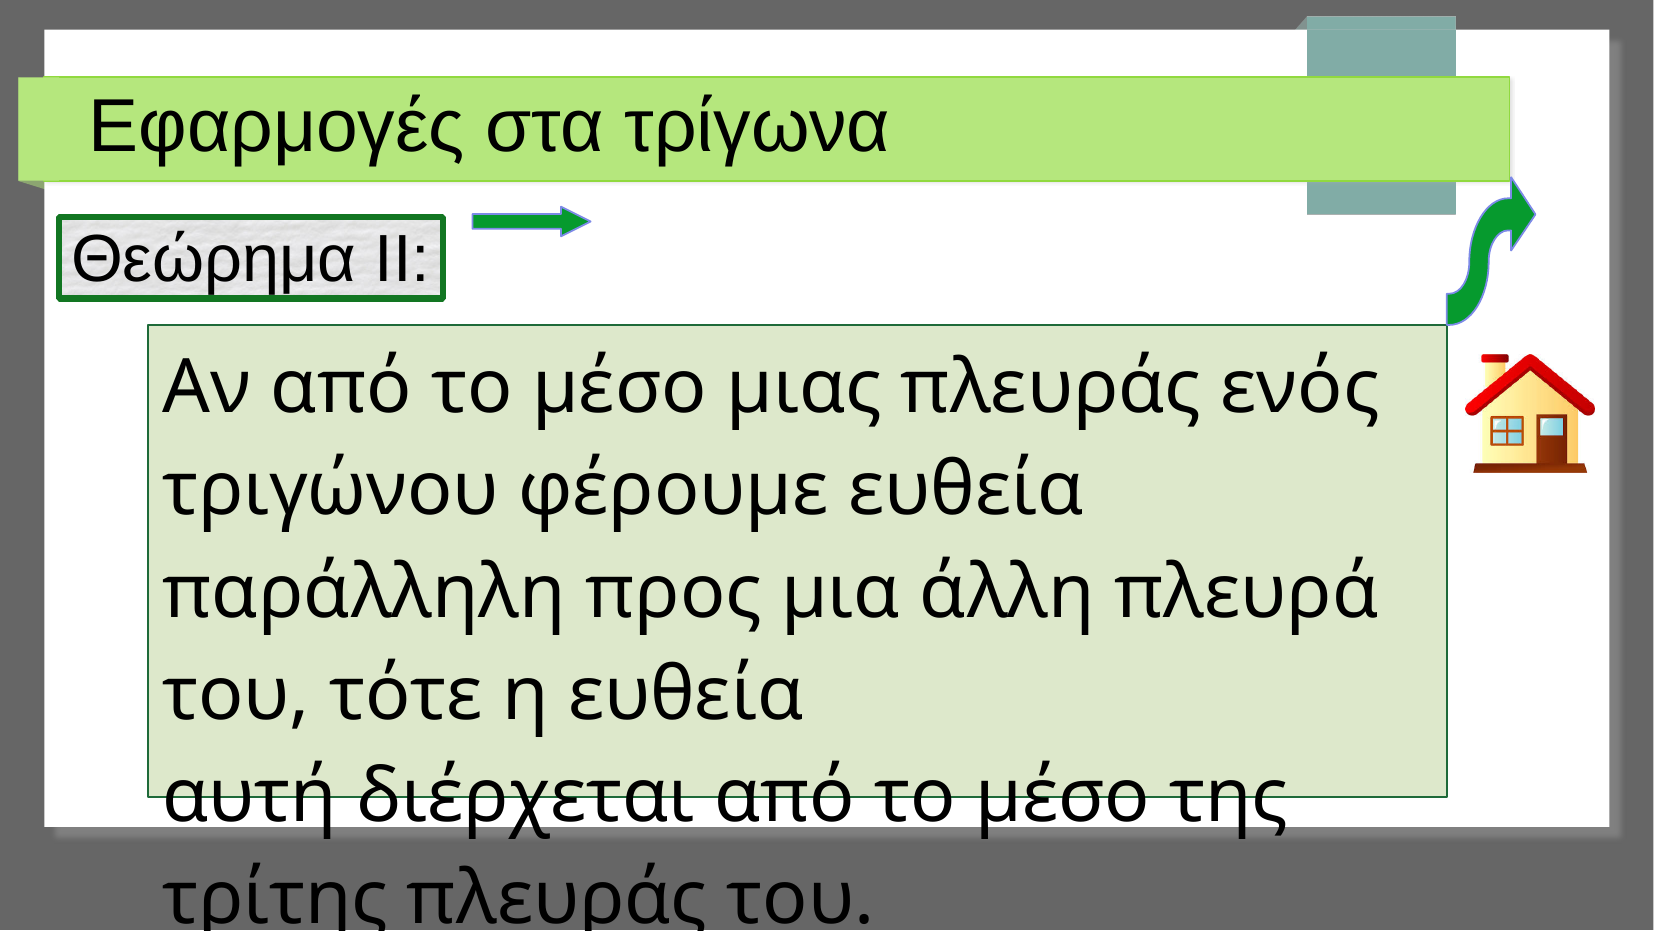

# Εφαρμογές στα τρίγωνα
Θεώρημα ΙΙ:
Αν από το μέσο μιας πλευράς ενός τριγώνου φέρουμε ευθεία παράλληλη προς μια άλλη πλευρά του, τότε η ευθεία
αυτή διέρχεται από το μέσο της τρίτης πλευράς του.